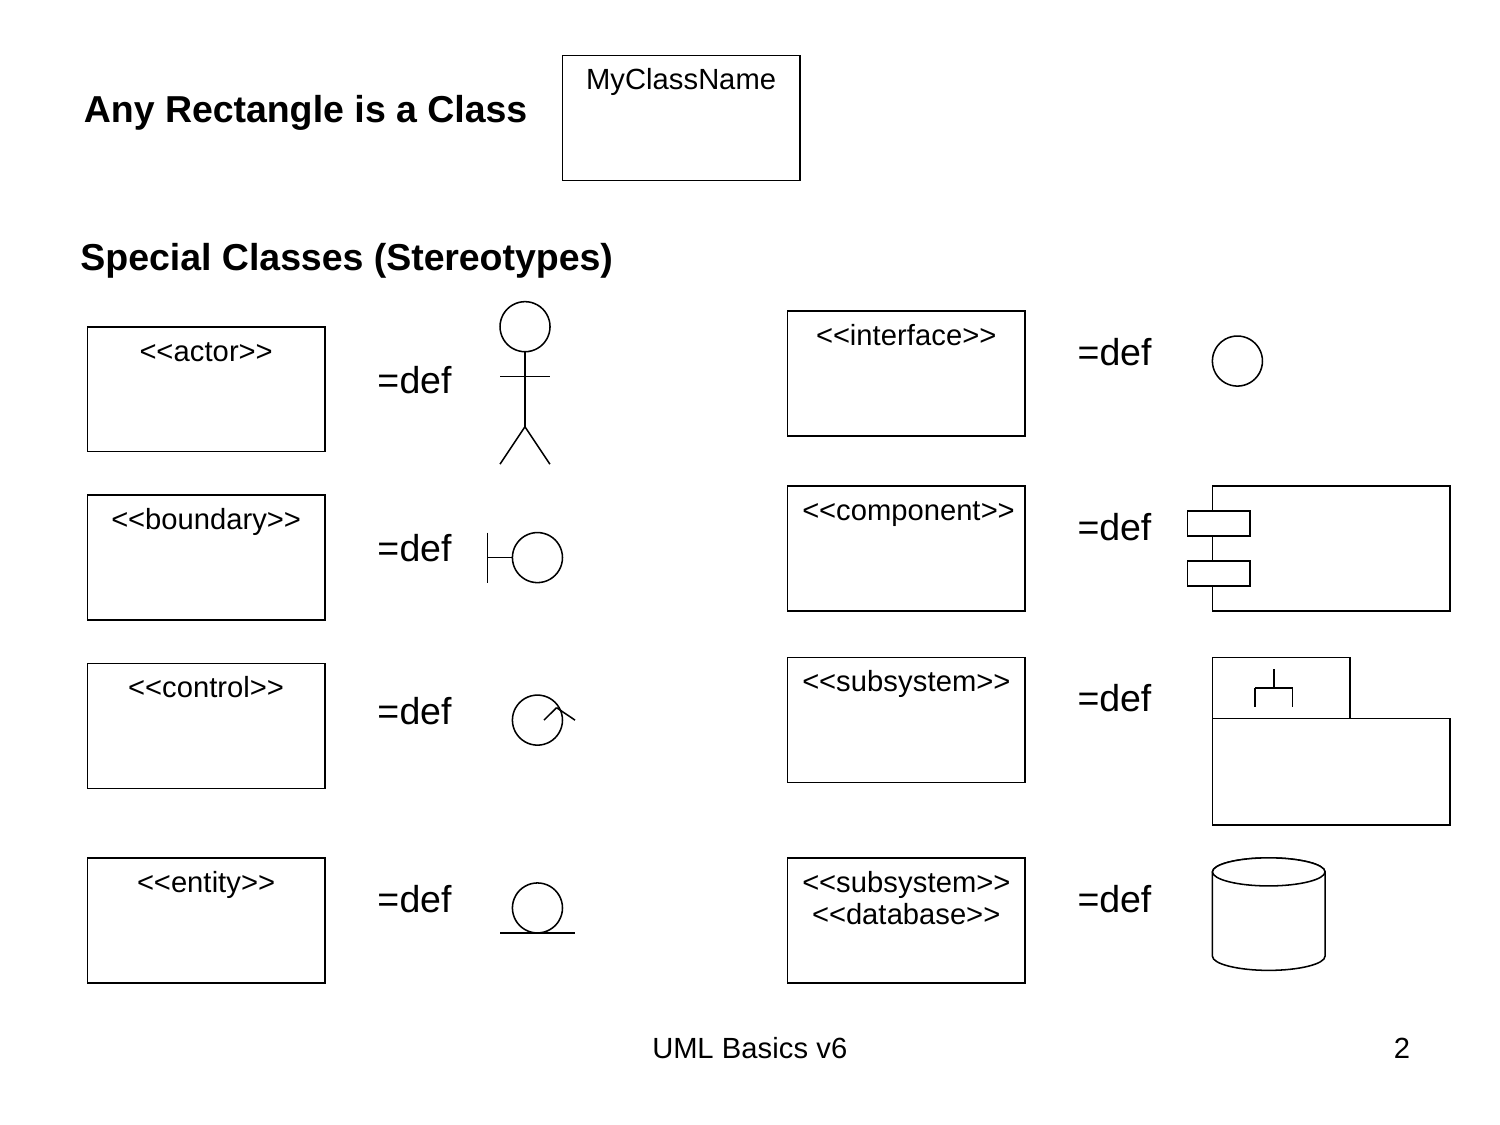

MyClassName
Any Rectangle is a Class
Special Classes (Stereotypes)
<<interface>>
=def
<<actor>>
=def
<<component>>
<<boundary>>
=def
=def
<<subsystem>>
<<control>>
=def
=def
<<entity>>
<<subsystem>>
<<database>>
=def
=def
UML Basics v6
2